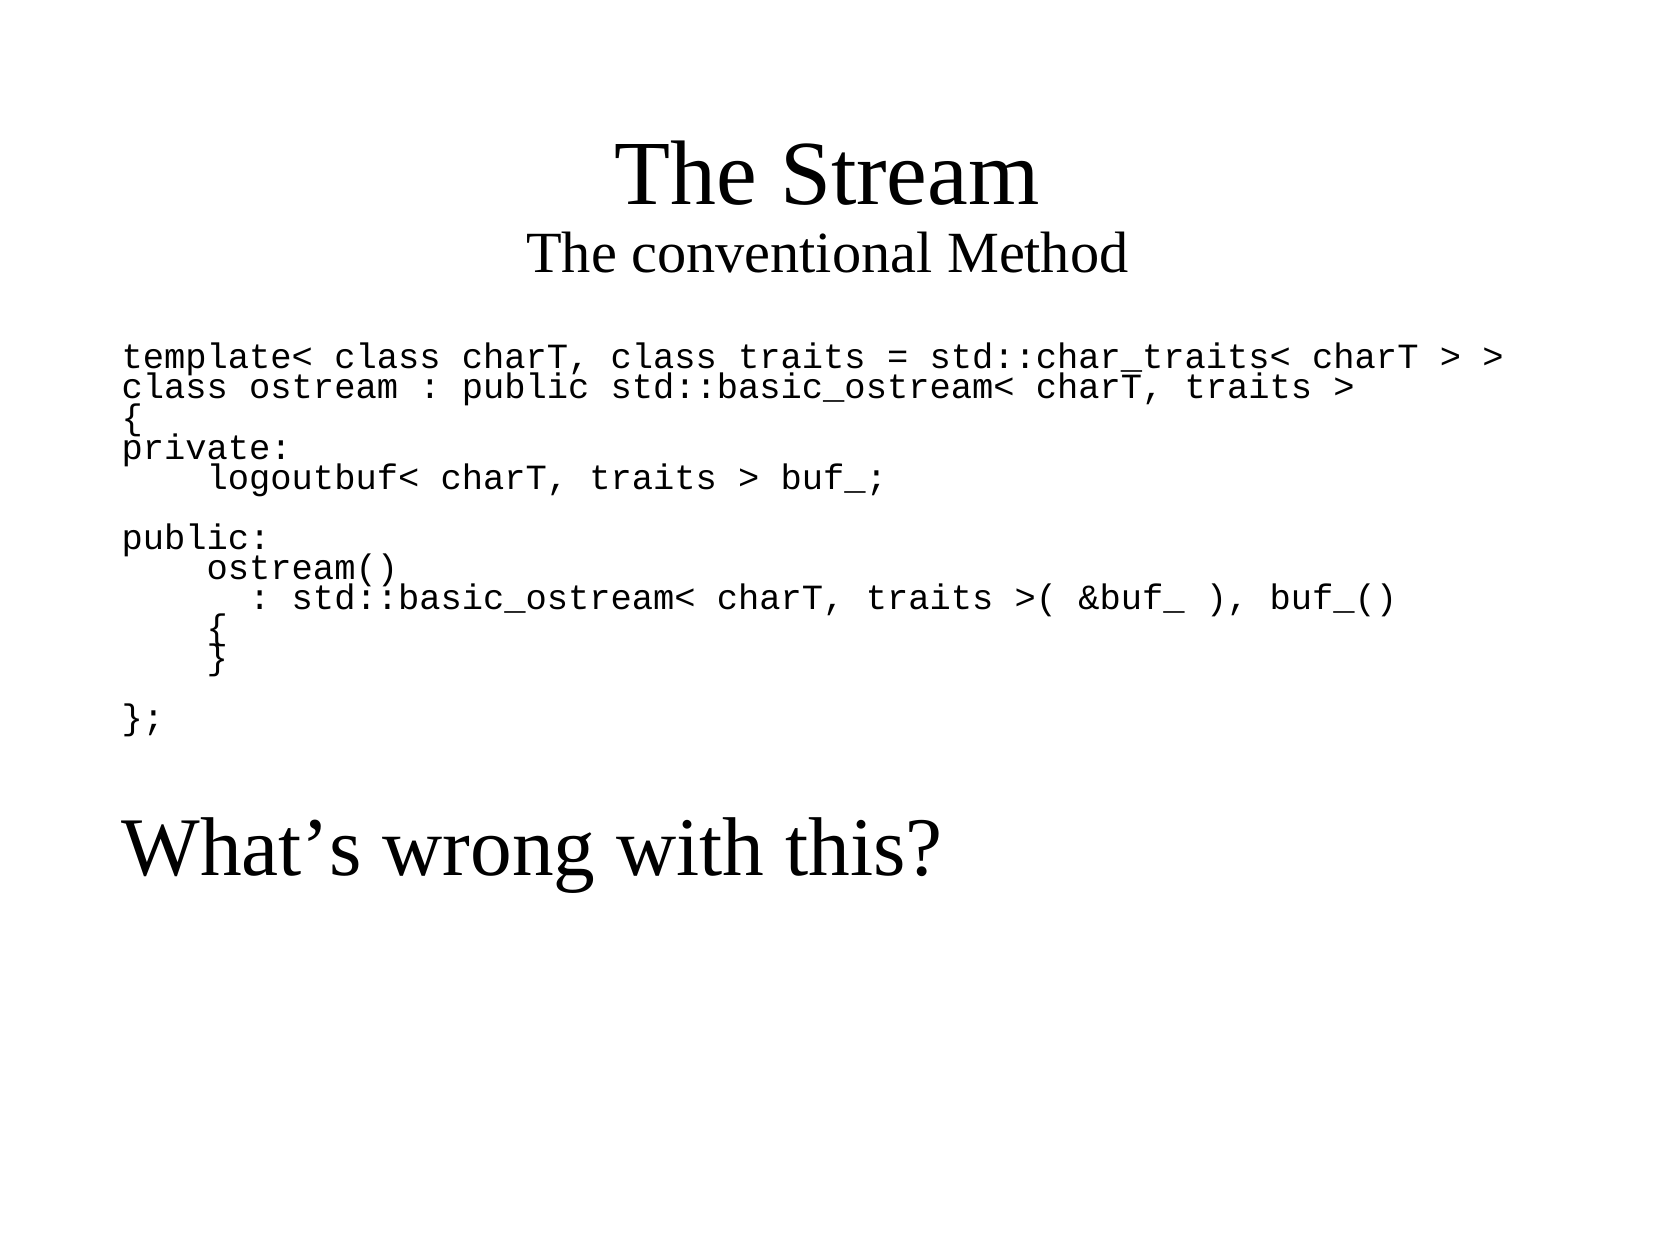

# The Stream The conventional Method
template< class charT, class traits = std::char_traits< charT > >
class ostream : public std::basic_ostream< charT, traits >
{
private:
 logoutbuf< charT, traits > buf_;
public:
 ostream()
 : std::basic_ostream< charT, traits >( &buf_ ), buf_()
 {
 }
};
What’s wrong with this?